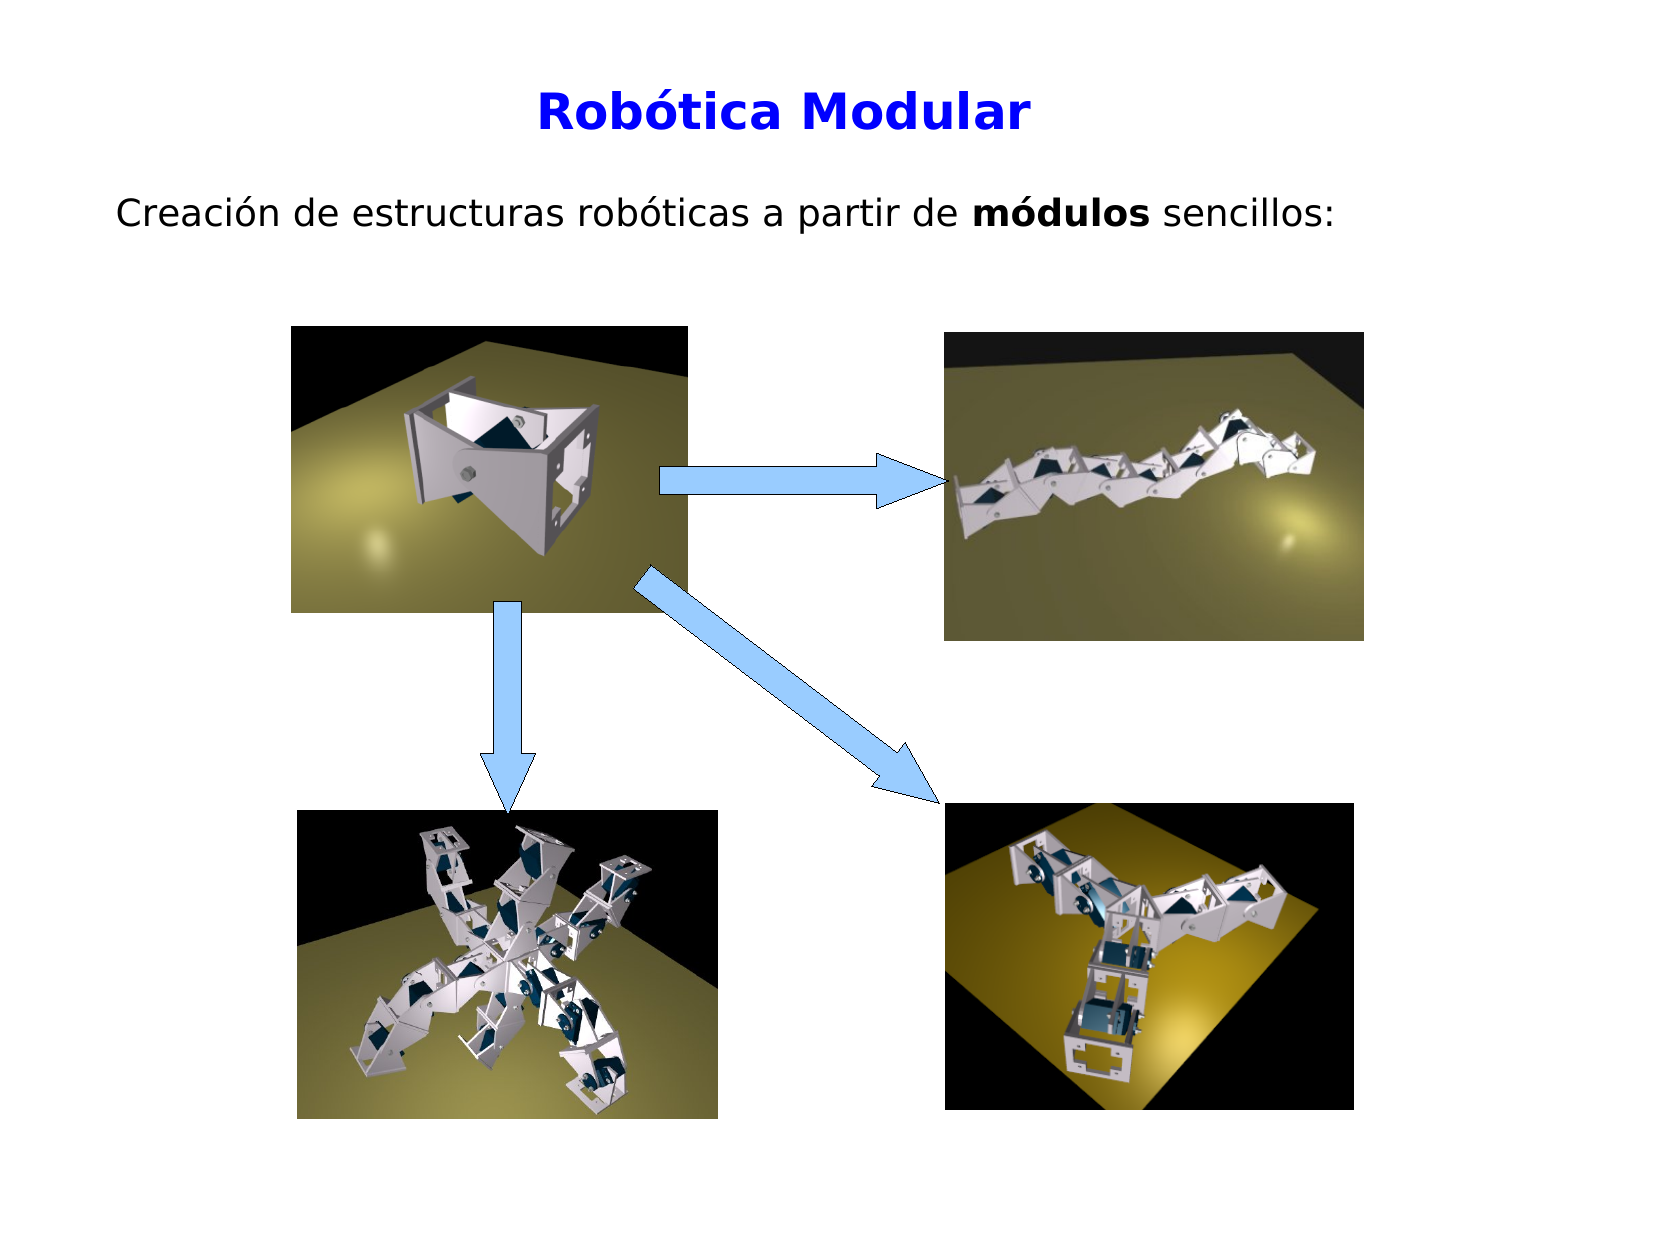

Robótica Modular
 Creación de estructuras robóticas a partir de módulos sencillos: